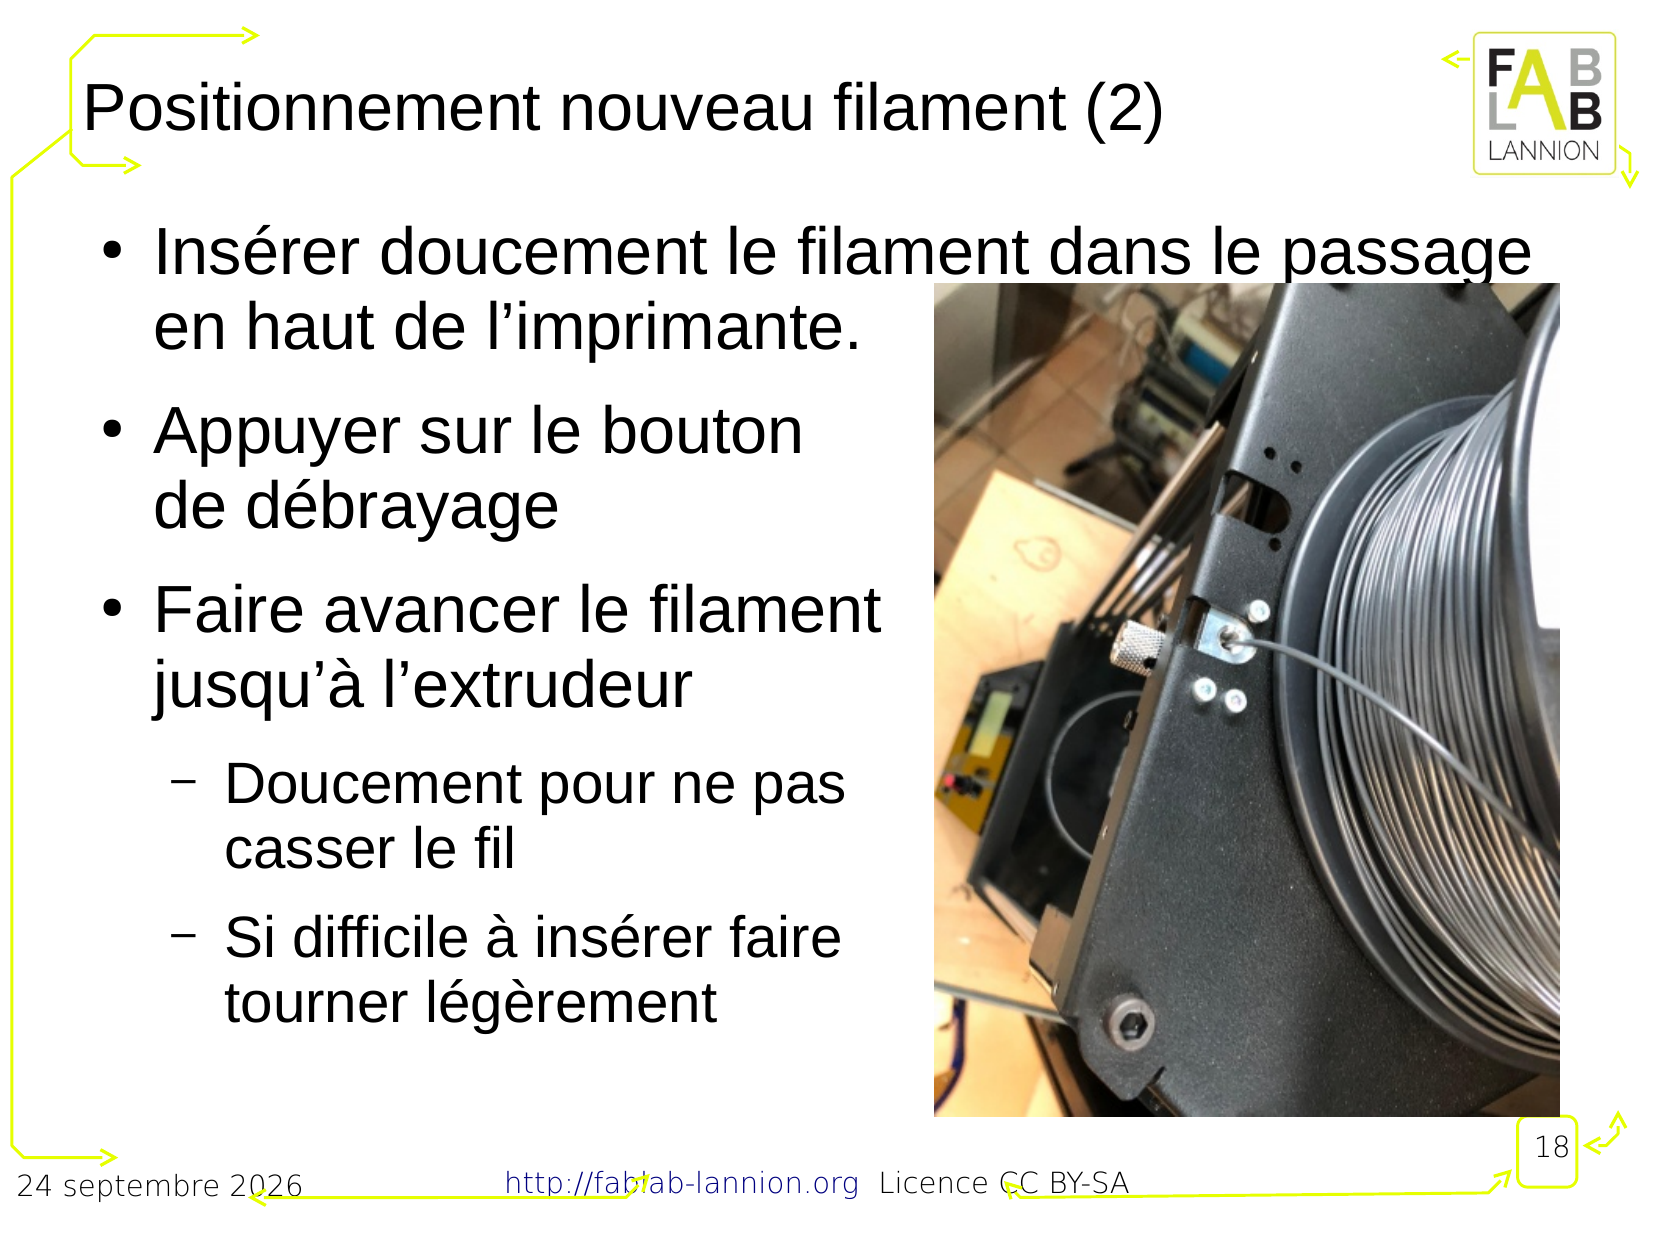

# Positionnement nouveau filament (2)
Insérer doucement le filament dans le passage en haut de l’imprimante.
Appuyer sur le bouton
de débrayage
Faire avancer le filament
jusqu’à l’extrudeur
Doucement pour ne pas
casser le fil
Si difficile à insérer faire
tourner légèrement
18